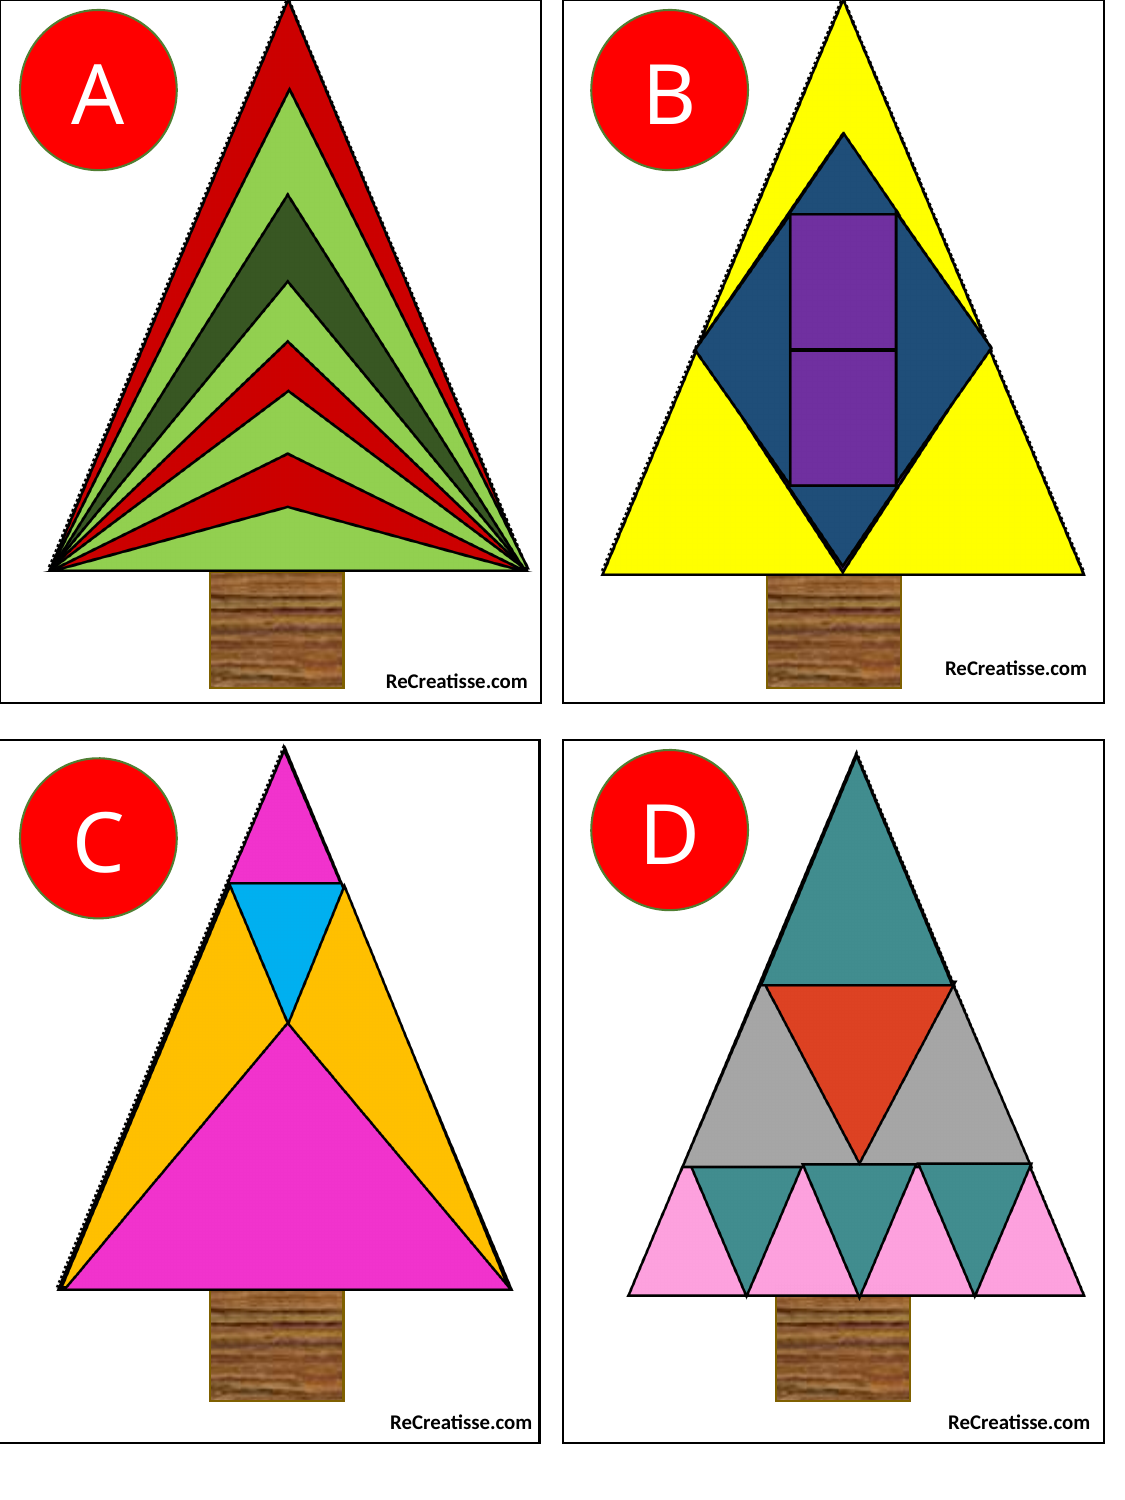

A
B
ReCreatisse.com
ReCreatisse.com
D
C
ReCreatisse.com
ReCreatisse.com